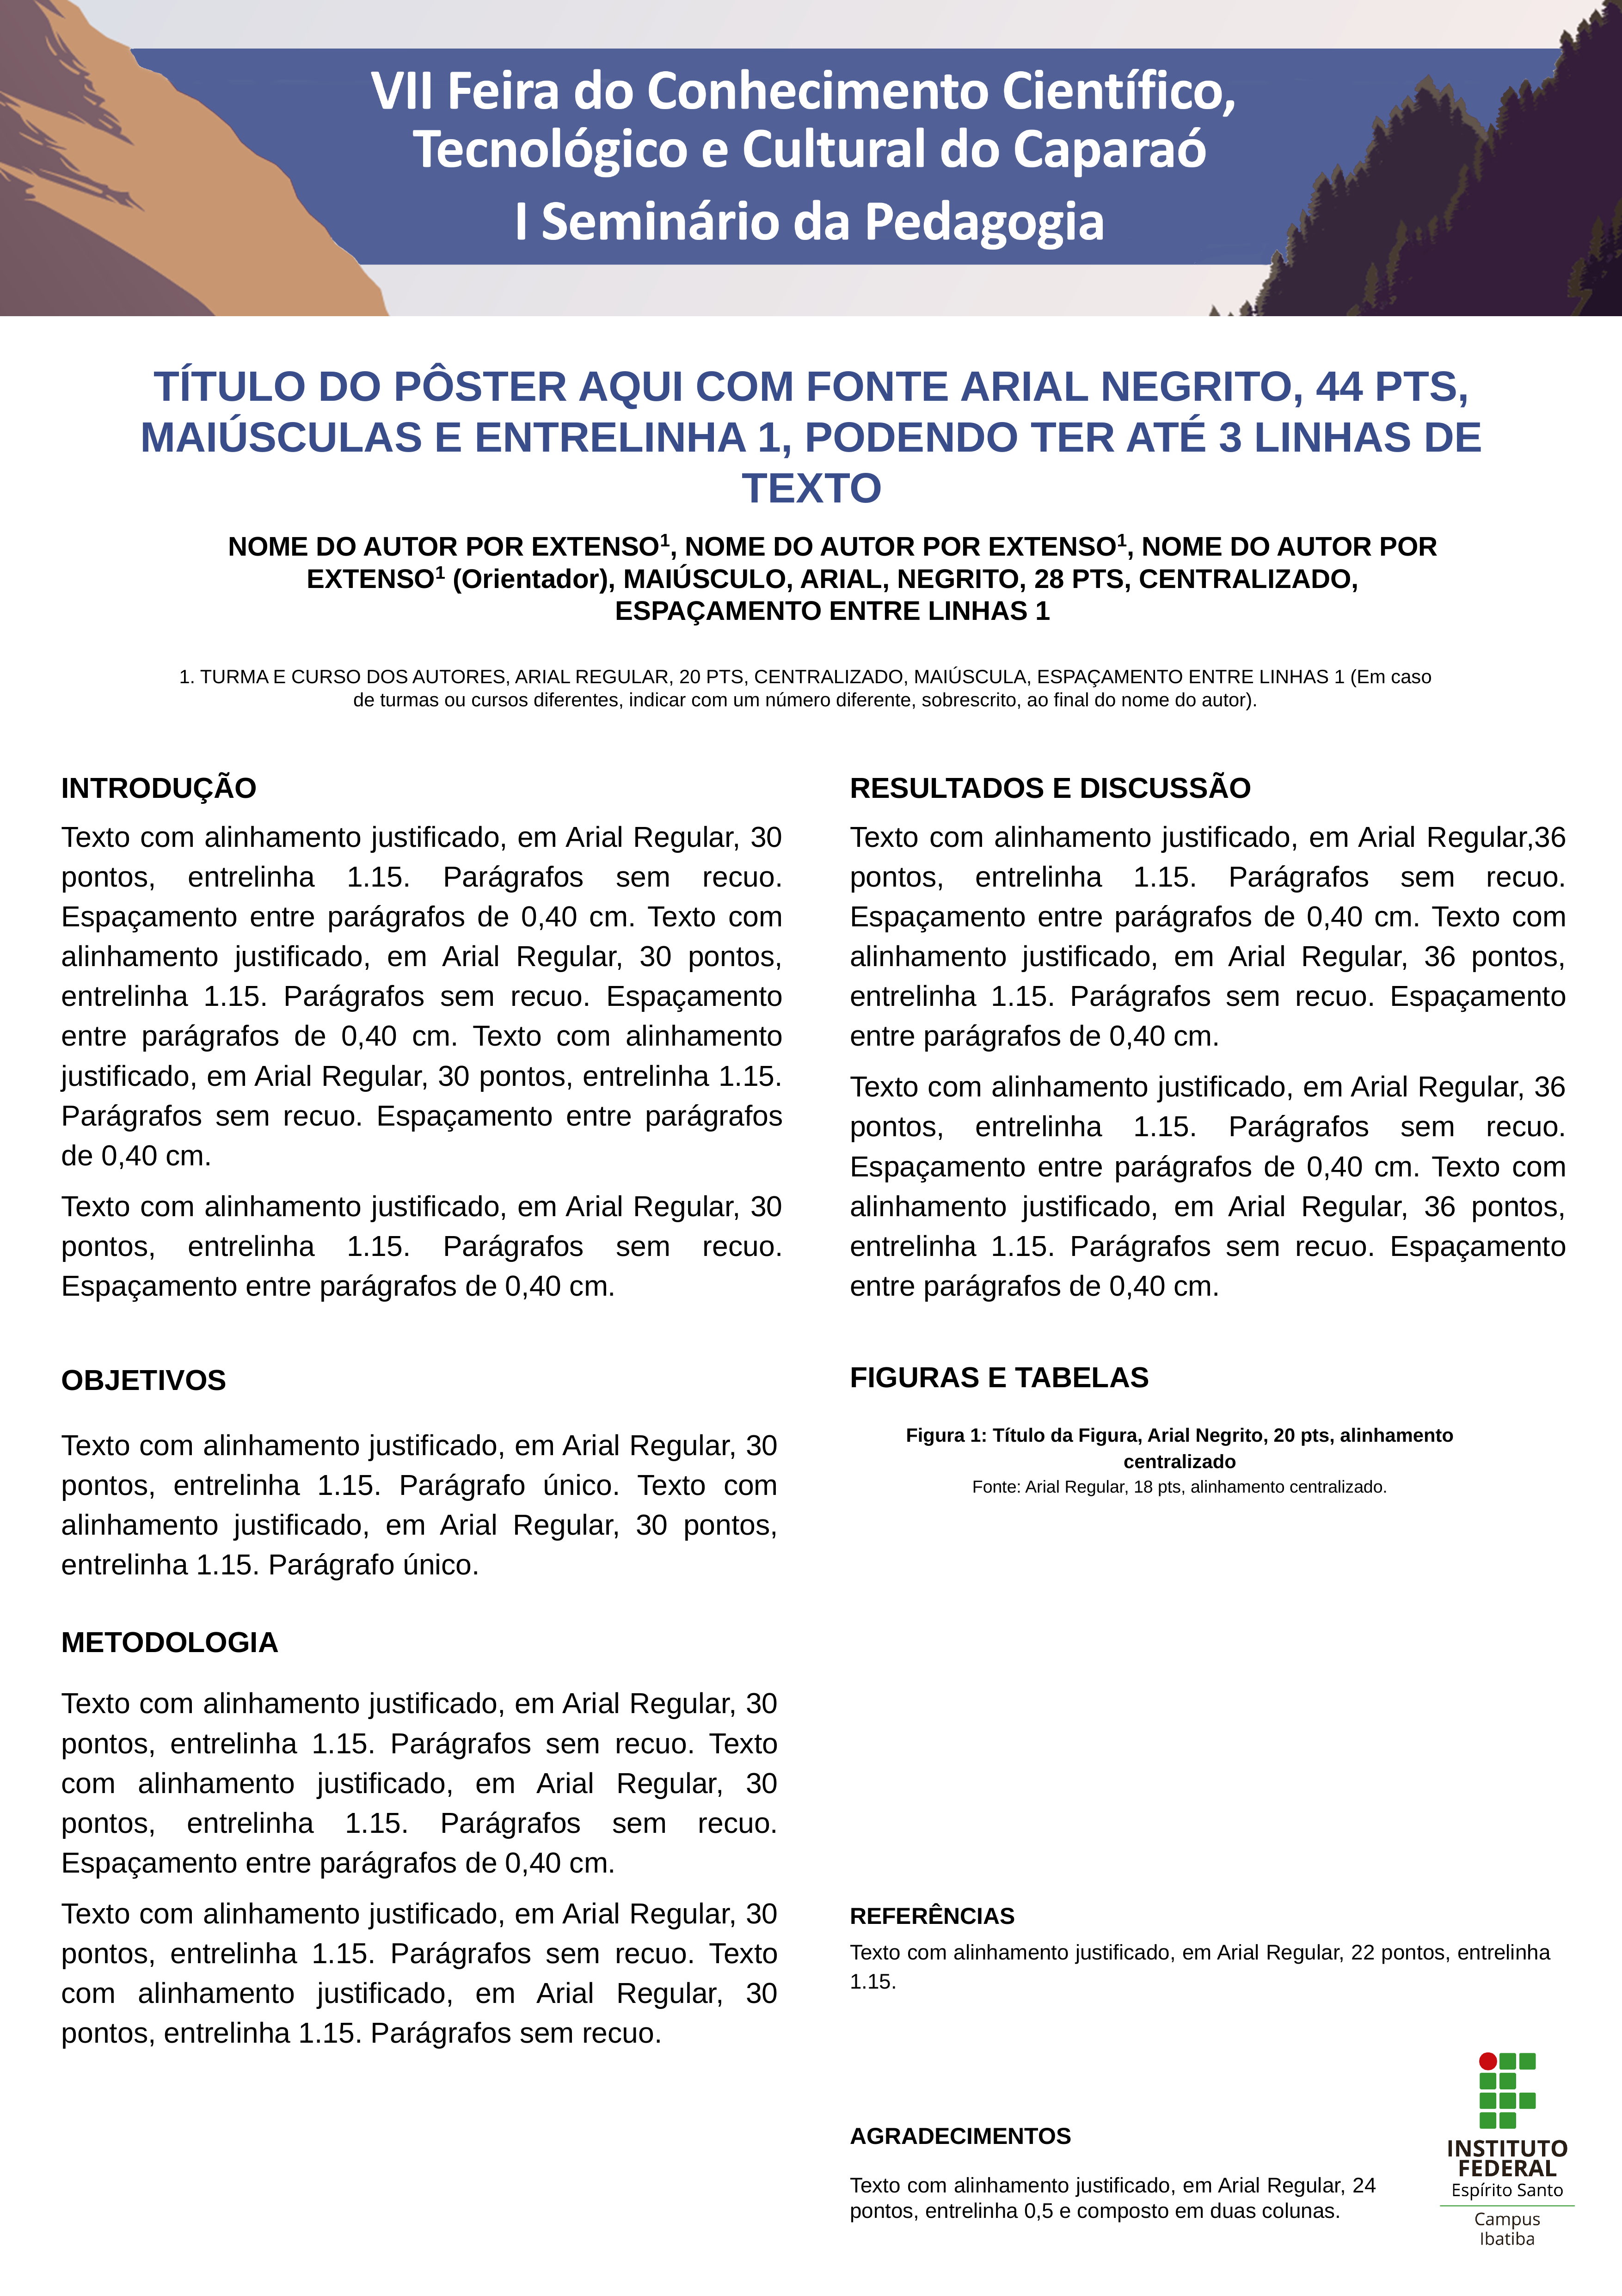

TÍTULO DO PÔSTER AQUI COM FONTE ARIAL NEGRITO, 44 PTS, MAIÚSCULAS E ENTRELINHA 1, PODENDO TER ATÉ 3 LINHAS DE TEXTO
NOME DO AUTOR POR EXTENSO1, NOME DO AUTOR POR EXTENSO1, NOME DO AUTOR POR EXTENSO1 (Orientador), MAIÚSCULO, ARIAL, NEGRITO, 28 PTS, CENTRALIZADO, ESPAÇAMENTO ENTRE LINHAS 1
1. TURMA E CURSO DOS AUTORES, ARIAL REGULAR, 20 PTS, CENTRALIZADO, MAIÚSCULA, ESPAÇAMENTO ENTRE LINHAS 1 (Em caso de turmas ou cursos diferentes, indicar com um número diferente, sobrescrito, ao final do nome do autor).
INTRODUÇÃO
RESULTADOS E DISCUSSÃO
Texto com alinhamento justificado, em Arial Regular, 30 pontos, entrelinha 1.15. Parágrafos sem recuo. Espaçamento entre parágrafos de 0,40 cm. Texto com alinhamento justificado, em Arial Regular, 30 pontos, entrelinha 1.15. Parágrafos sem recuo. Espaçamento entre parágrafos de 0,40 cm. Texto com alinhamento justificado, em Arial Regular, 30 pontos, entrelinha 1.15. Parágrafos sem recuo. Espaçamento entre parágrafos de 0,40 cm.
Texto com alinhamento justificado, em Arial Regular, 30 pontos, entrelinha 1.15. Parágrafos sem recuo. Espaçamento entre parágrafos de 0,40 cm.
Texto com alinhamento justificado, em Arial Regular,36 pontos, entrelinha 1.15. Parágrafos sem recuo. Espaçamento entre parágrafos de 0,40 cm. Texto com alinhamento justificado, em Arial Regular, 36 pontos, entrelinha 1.15. Parágrafos sem recuo. Espaçamento entre parágrafos de 0,40 cm.
Texto com alinhamento justificado, em Arial Regular, 36 pontos, entrelinha 1.15. Parágrafos sem recuo. Espaçamento entre parágrafos de 0,40 cm. Texto com alinhamento justificado, em Arial Regular, 36 pontos, entrelinha 1.15. Parágrafos sem recuo. Espaçamento entre parágrafos de 0,40 cm.
OBJETIVOS
FIGURAS E TABELAS
Figura 1: Título da Figura, Arial Negrito, 20 pts, alinhamento centralizado
Fonte: Arial Regular, 18 pts, alinhamento centralizado.
Texto com alinhamento justificado, em Arial Regular, 30 pontos, entrelinha 1.15. Parágrafo único. Texto com alinhamento justificado, em Arial Regular, 30 pontos, entrelinha 1.15. Parágrafo único.
METODOLOGIA
Texto com alinhamento justificado, em Arial Regular, 30 pontos, entrelinha 1.15. Parágrafos sem recuo. Texto com alinhamento justificado, em Arial Regular, 30 pontos, entrelinha 1.15. Parágrafos sem recuo. Espaçamento entre parágrafos de 0,40 cm.
Texto com alinhamento justificado, em Arial Regular, 30 pontos, entrelinha 1.15. Parágrafos sem recuo. Texto com alinhamento justificado, em Arial Regular, 30 pontos, entrelinha 1.15. Parágrafos sem recuo.
REFERÊNCIAS
Texto com alinhamento justificado, em Arial Regular, 22 pontos, entrelinha 1.15.
AGRADECIMENTOS
Texto com alinhamento justificado, em Arial Regular, 24 pontos, entrelinha 0,5 e composto em duas colunas.